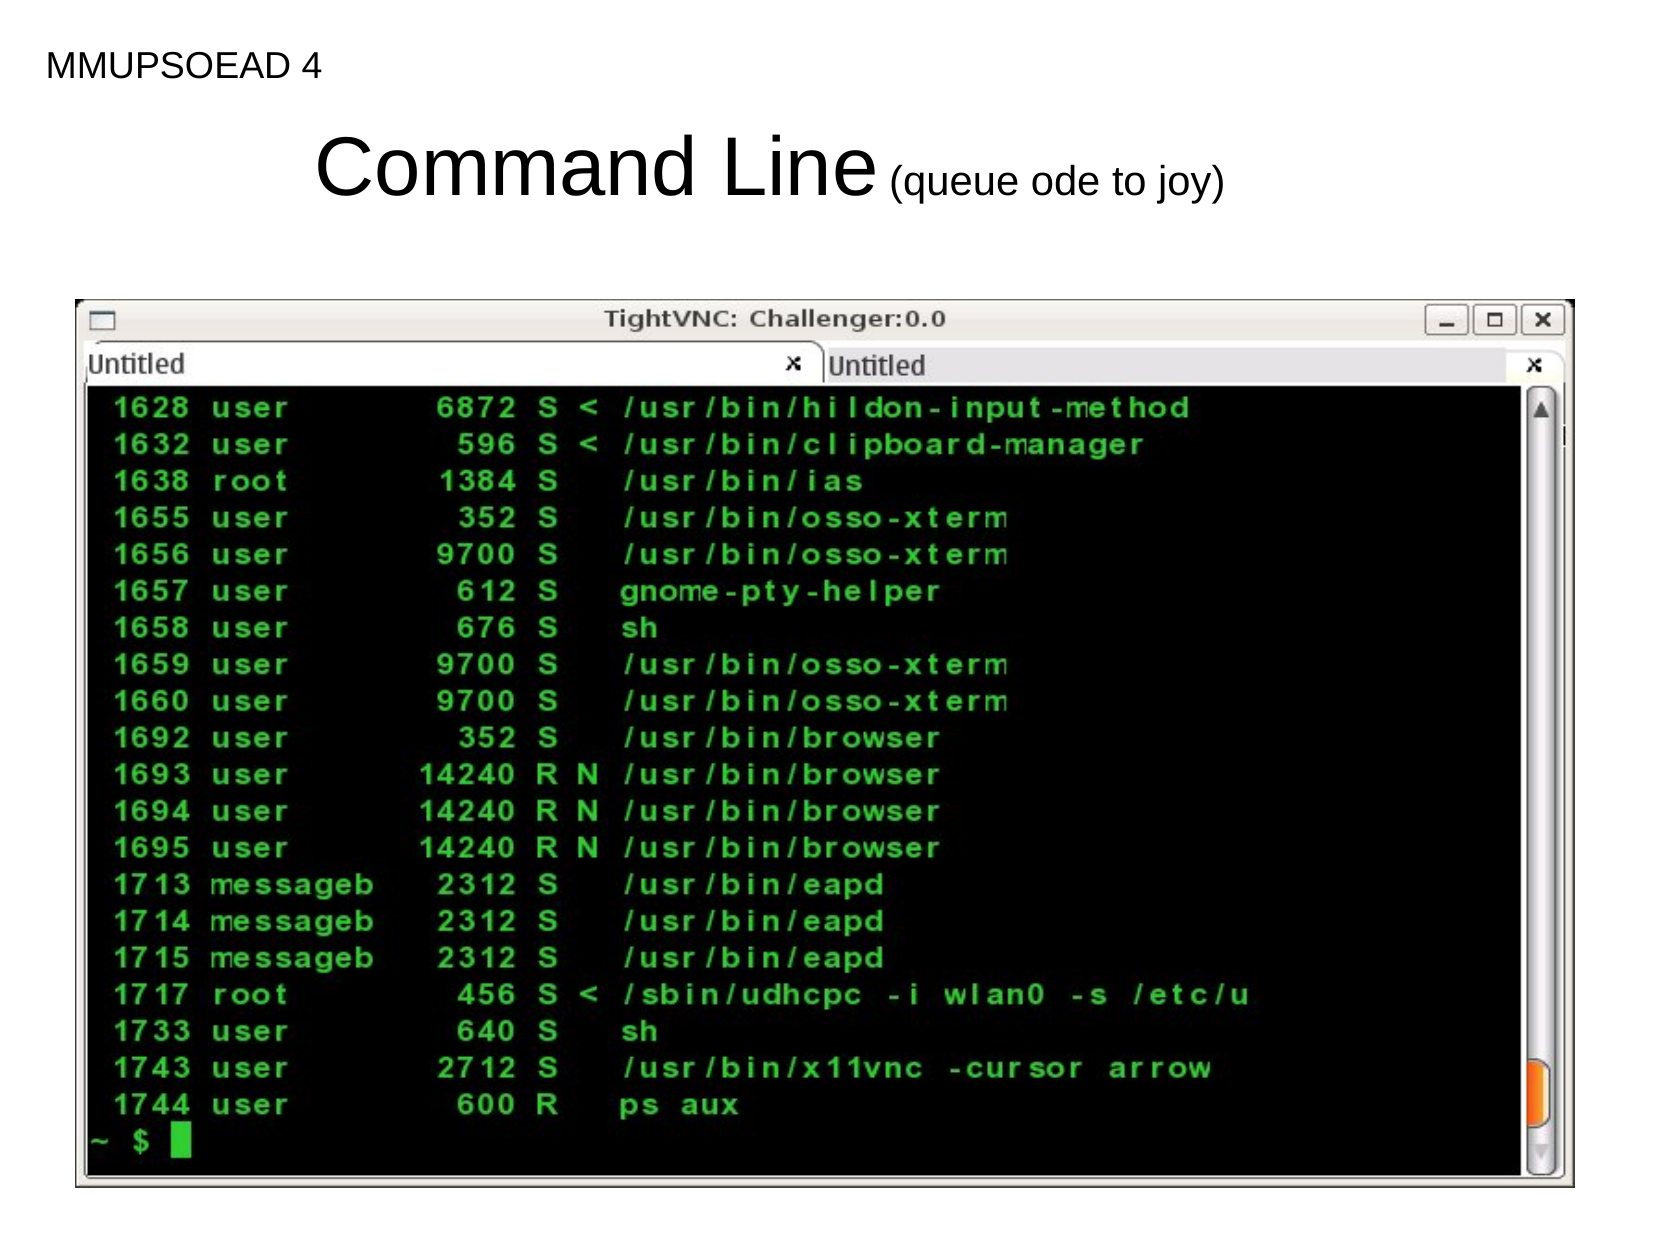

MMUPSOEAD 4
Command Line (queue ode to joy)